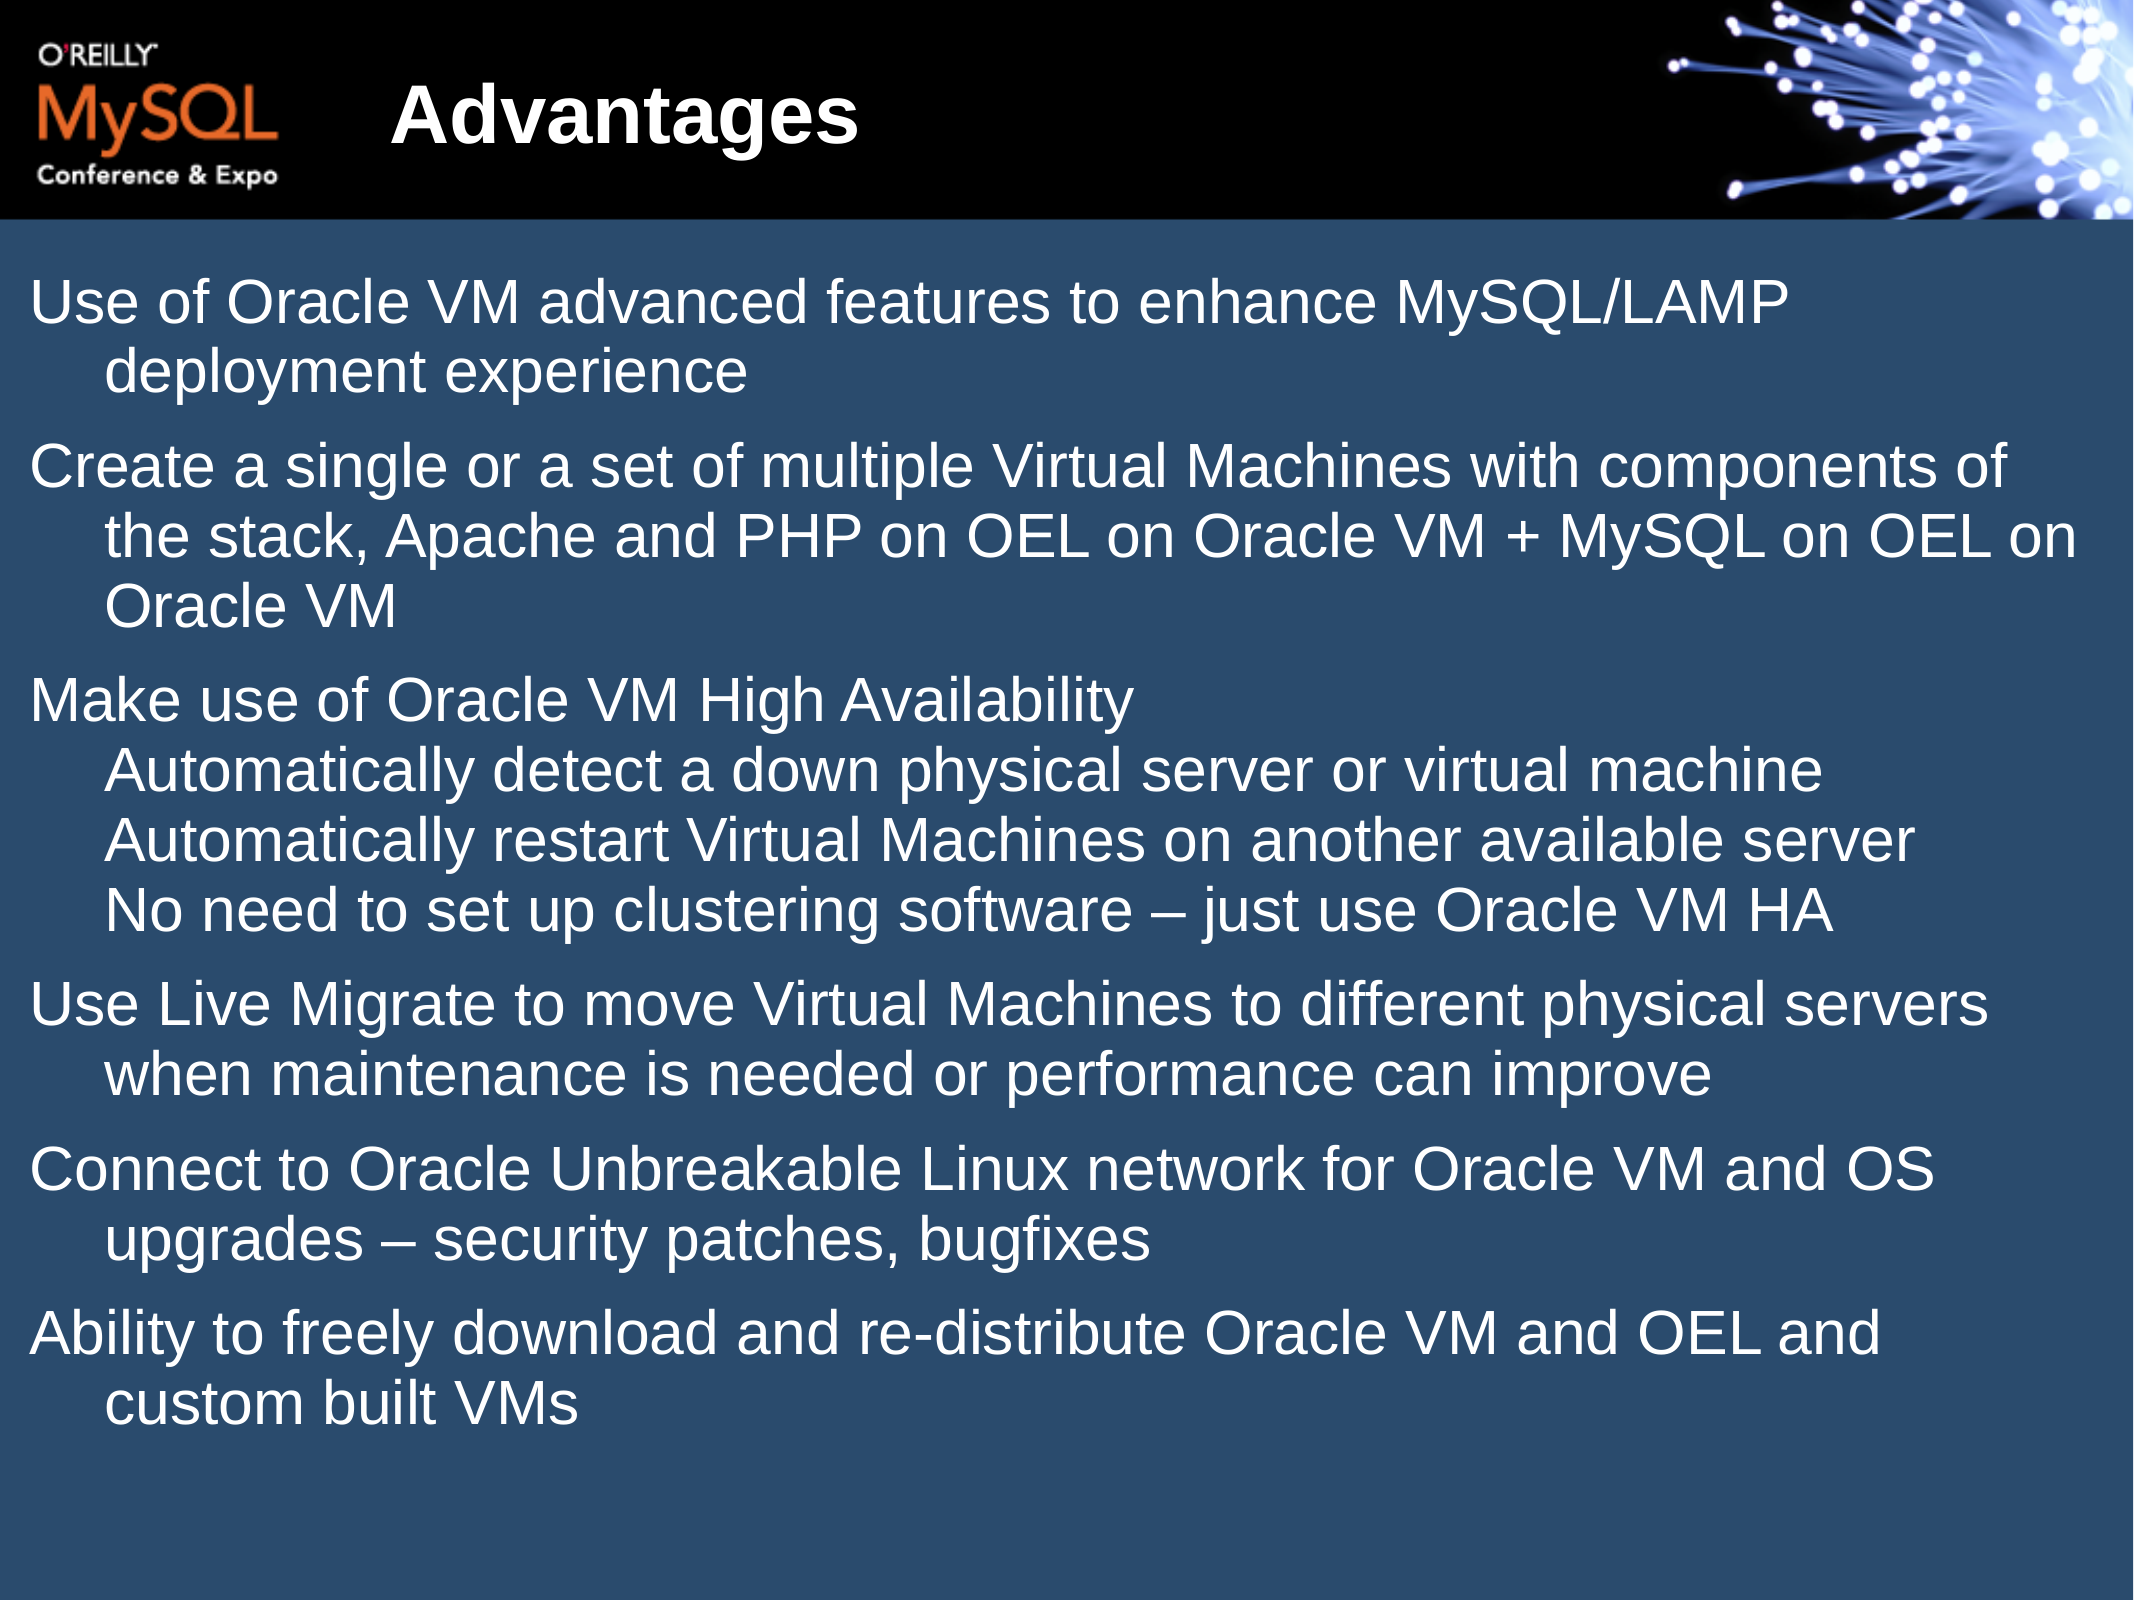

# Advantages
Use of Oracle VM advanced features to enhance MySQL/LAMP deployment experience
Create a single or a set of multiple Virtual Machines with components of the stack, Apache and PHP on OEL on Oracle VM + MySQL on OEL on Oracle VM
Make use of Oracle VM High Availability Automatically detect a down physical server or virtual machine Automatically restart Virtual Machines on another available server No need to set up clustering software – just use Oracle VM HA
Use Live Migrate to move Virtual Machines to different physical servers when maintenance is needed or performance can improve
Connect to Oracle Unbreakable Linux network for Oracle VM and OS upgrades – security patches, bugfixes
Ability to freely download and re-distribute Oracle VM and OEL and custom built VMs